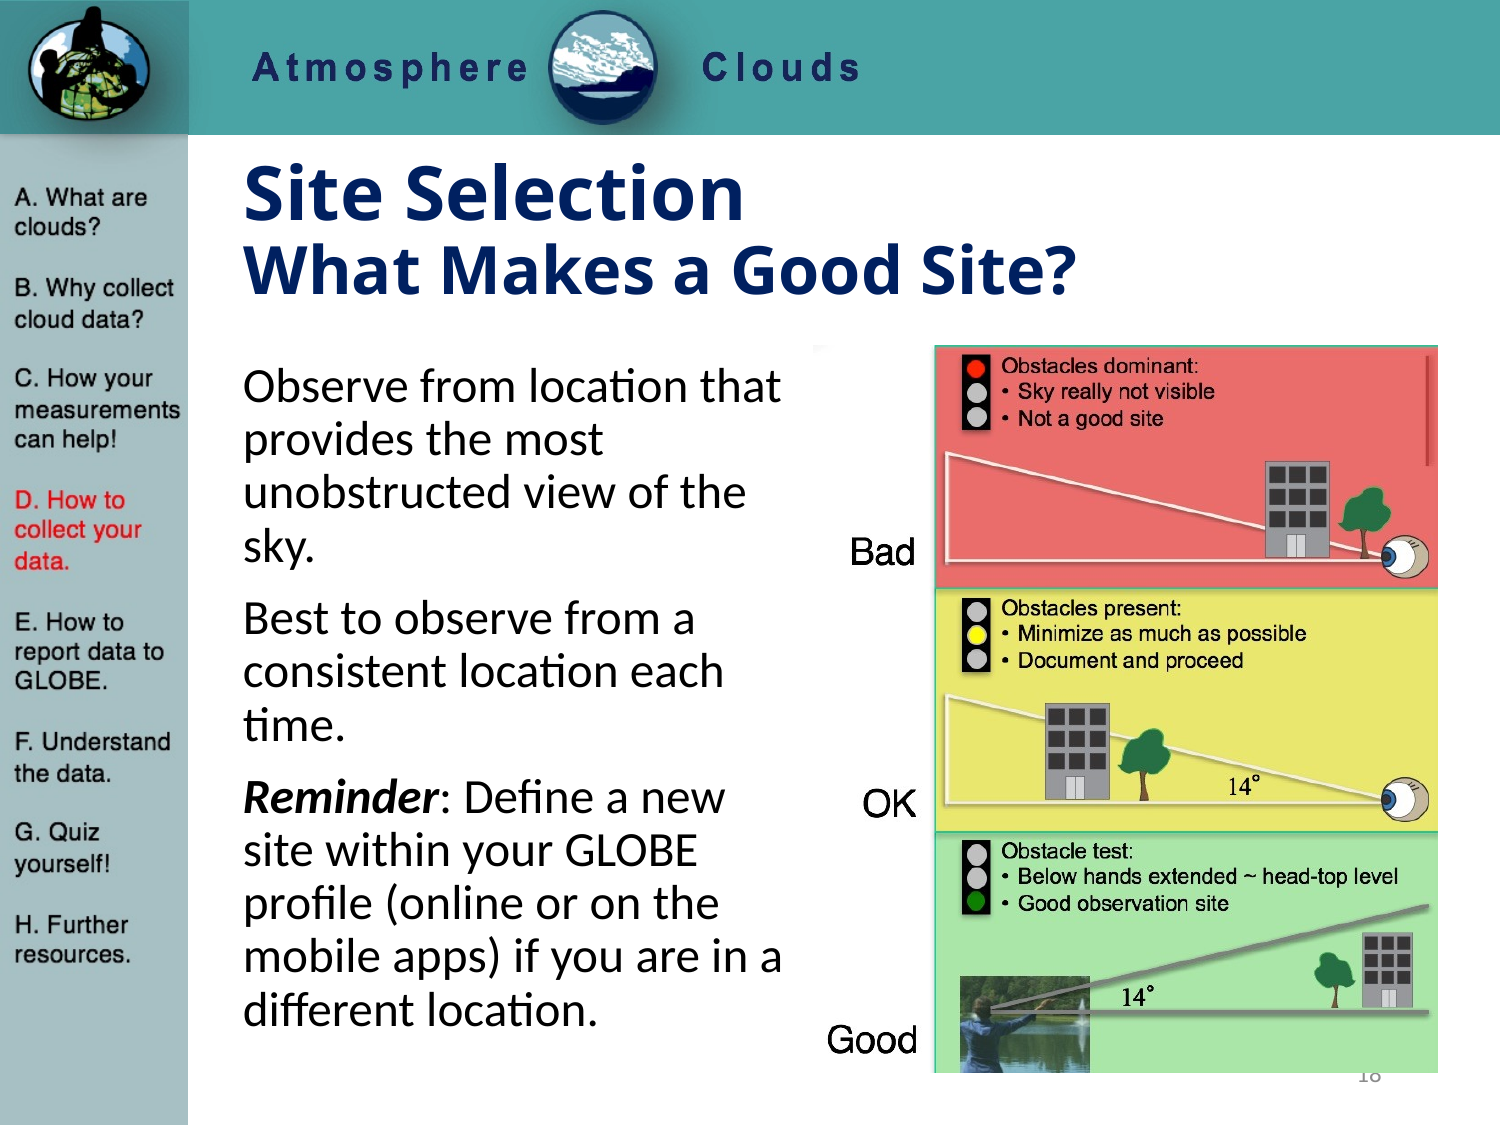

# Site Selection What Makes a Good Site?
Observe from location that provides the most unobstructed view of the sky.
Best to observe from a consistent location each time.
Reminder: Define a new site within your GLOBE profile (online or on the mobile apps) if you are in a different location.